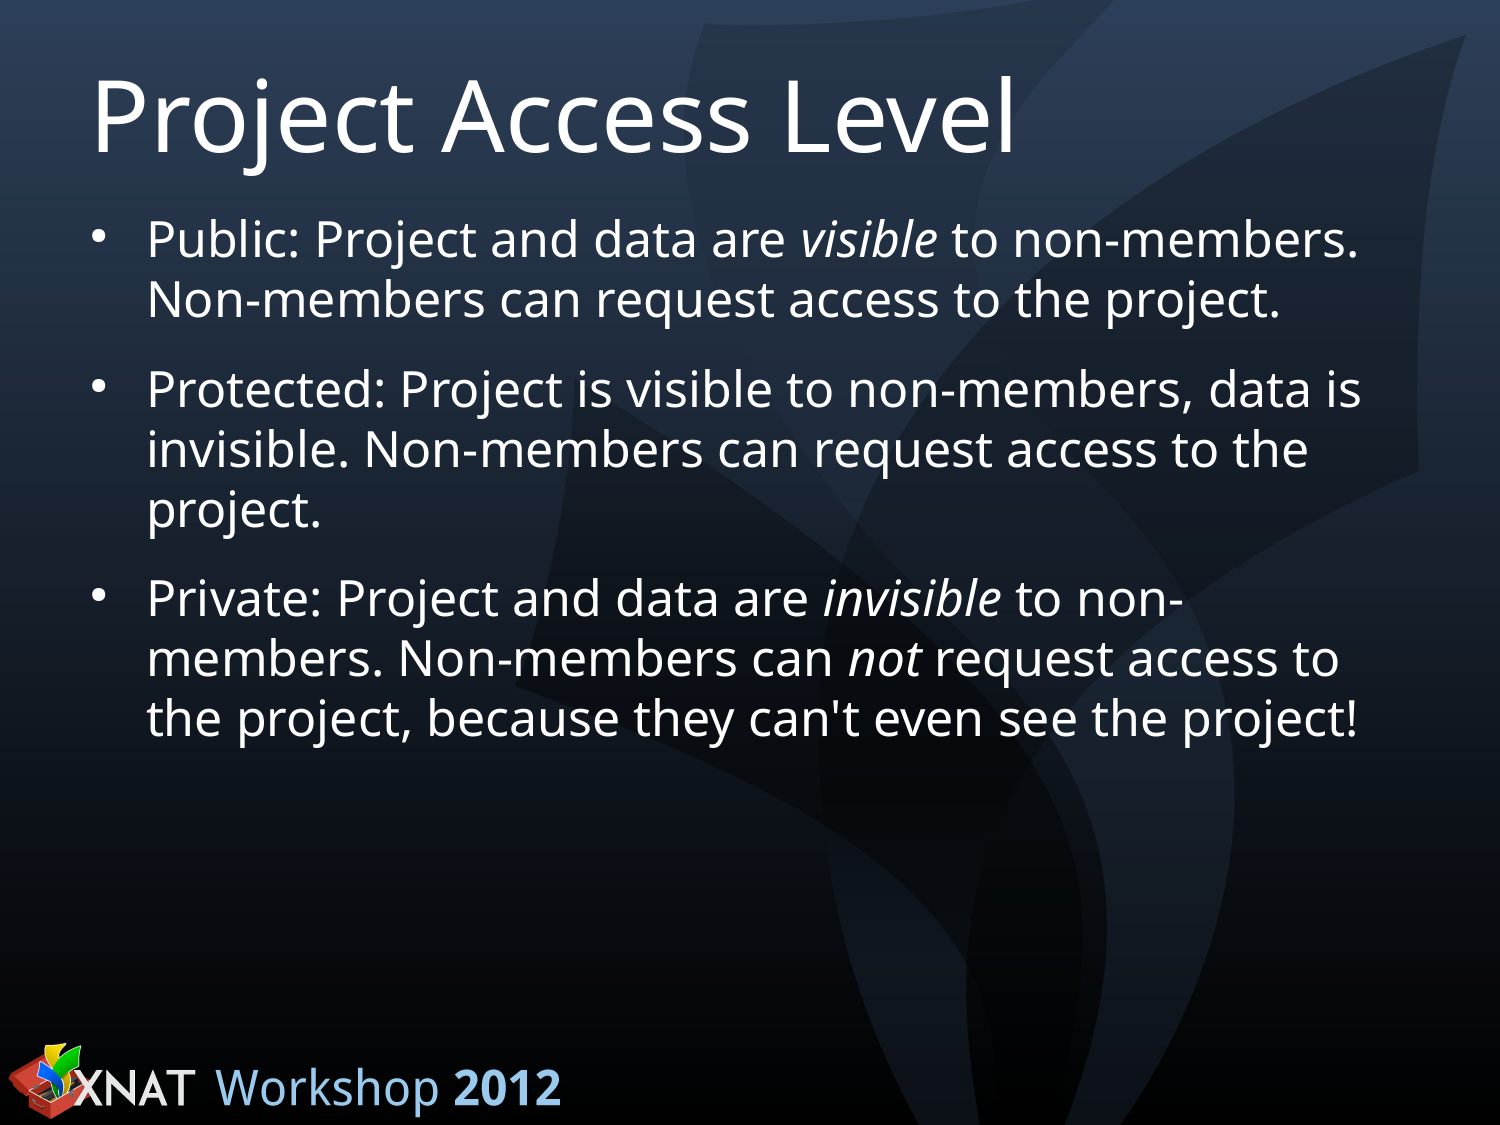

# Project Access Level
Public: Project and data are visible to non-members. Non-members can request access to the project.
Protected: Project is visible to non-members, data is invisible. Non-members can request access to the project.
Private: Project and data are invisible to non-members. Non-members can not request access to the project, because they can't even see the project!